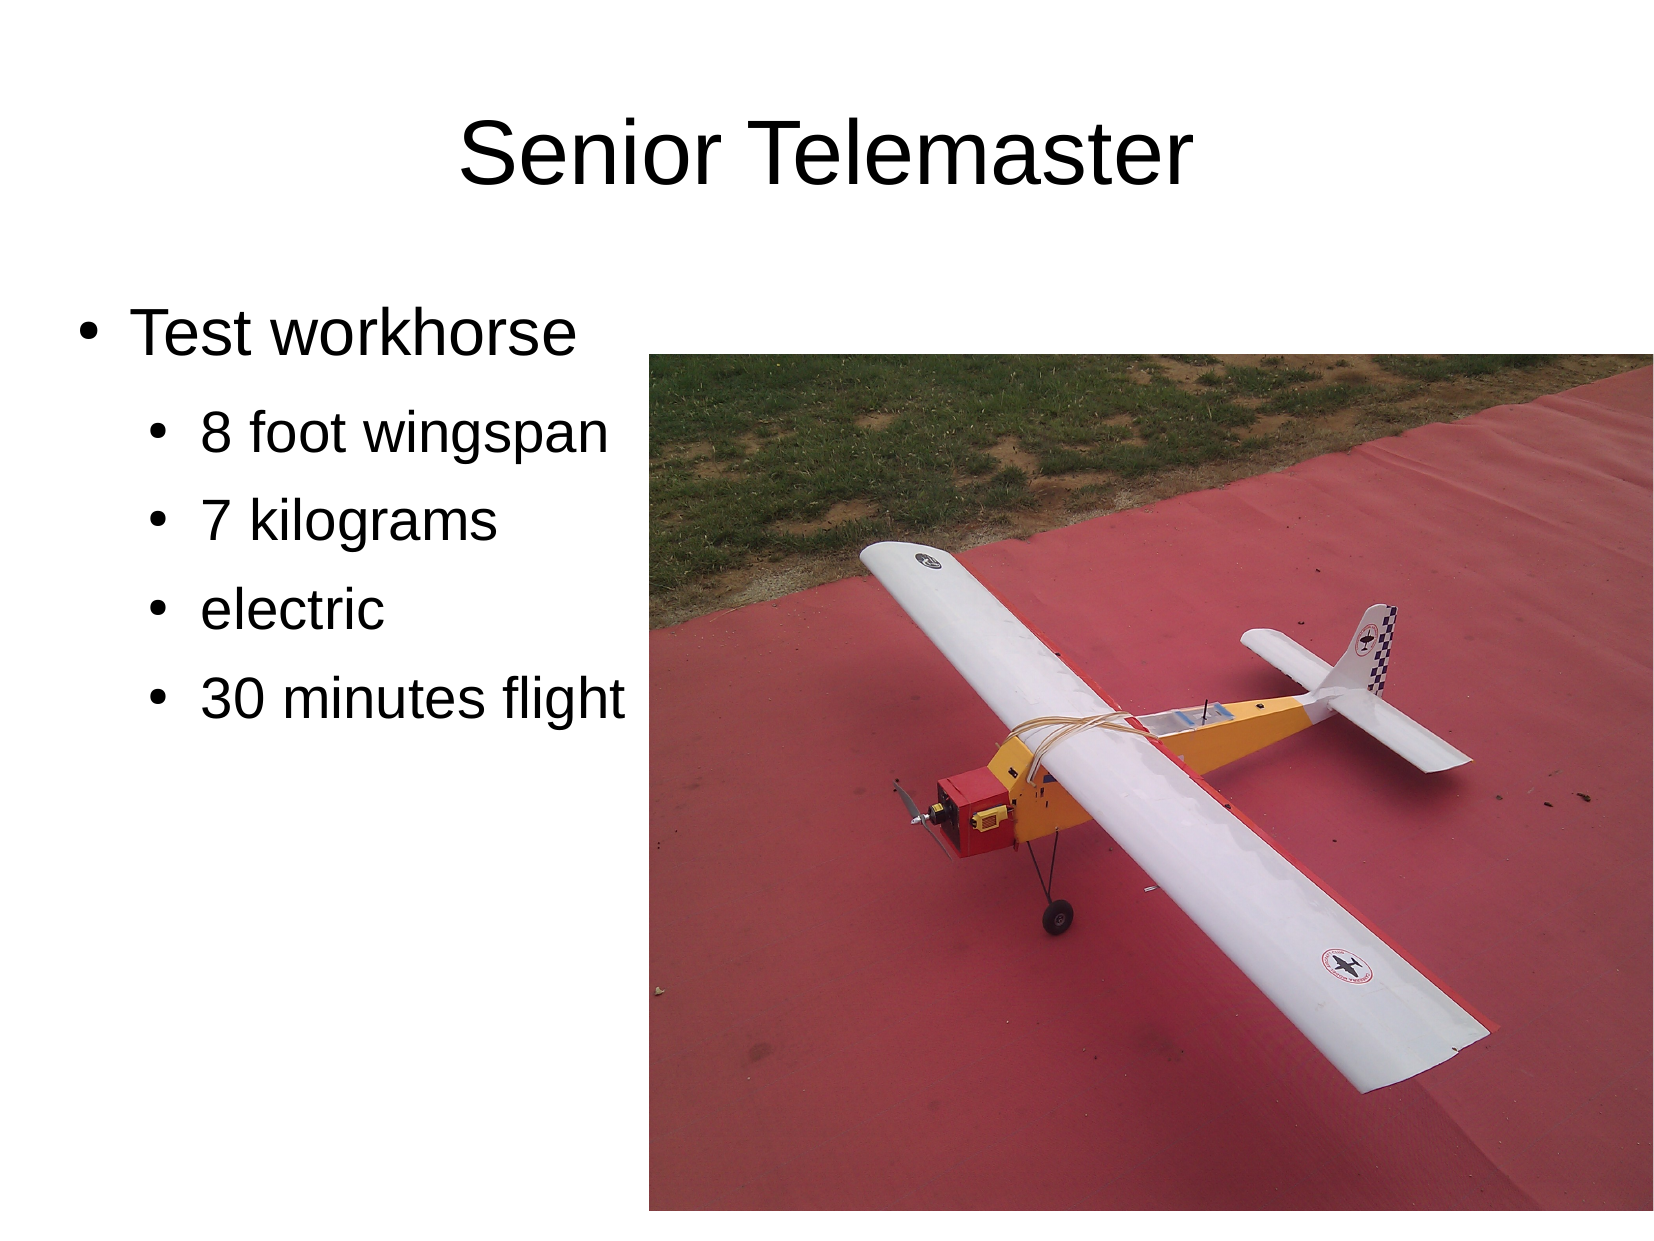

# Senior Telemaster
Test workhorse
8 foot wingspan
7 kilograms
electric
30 minutes flight